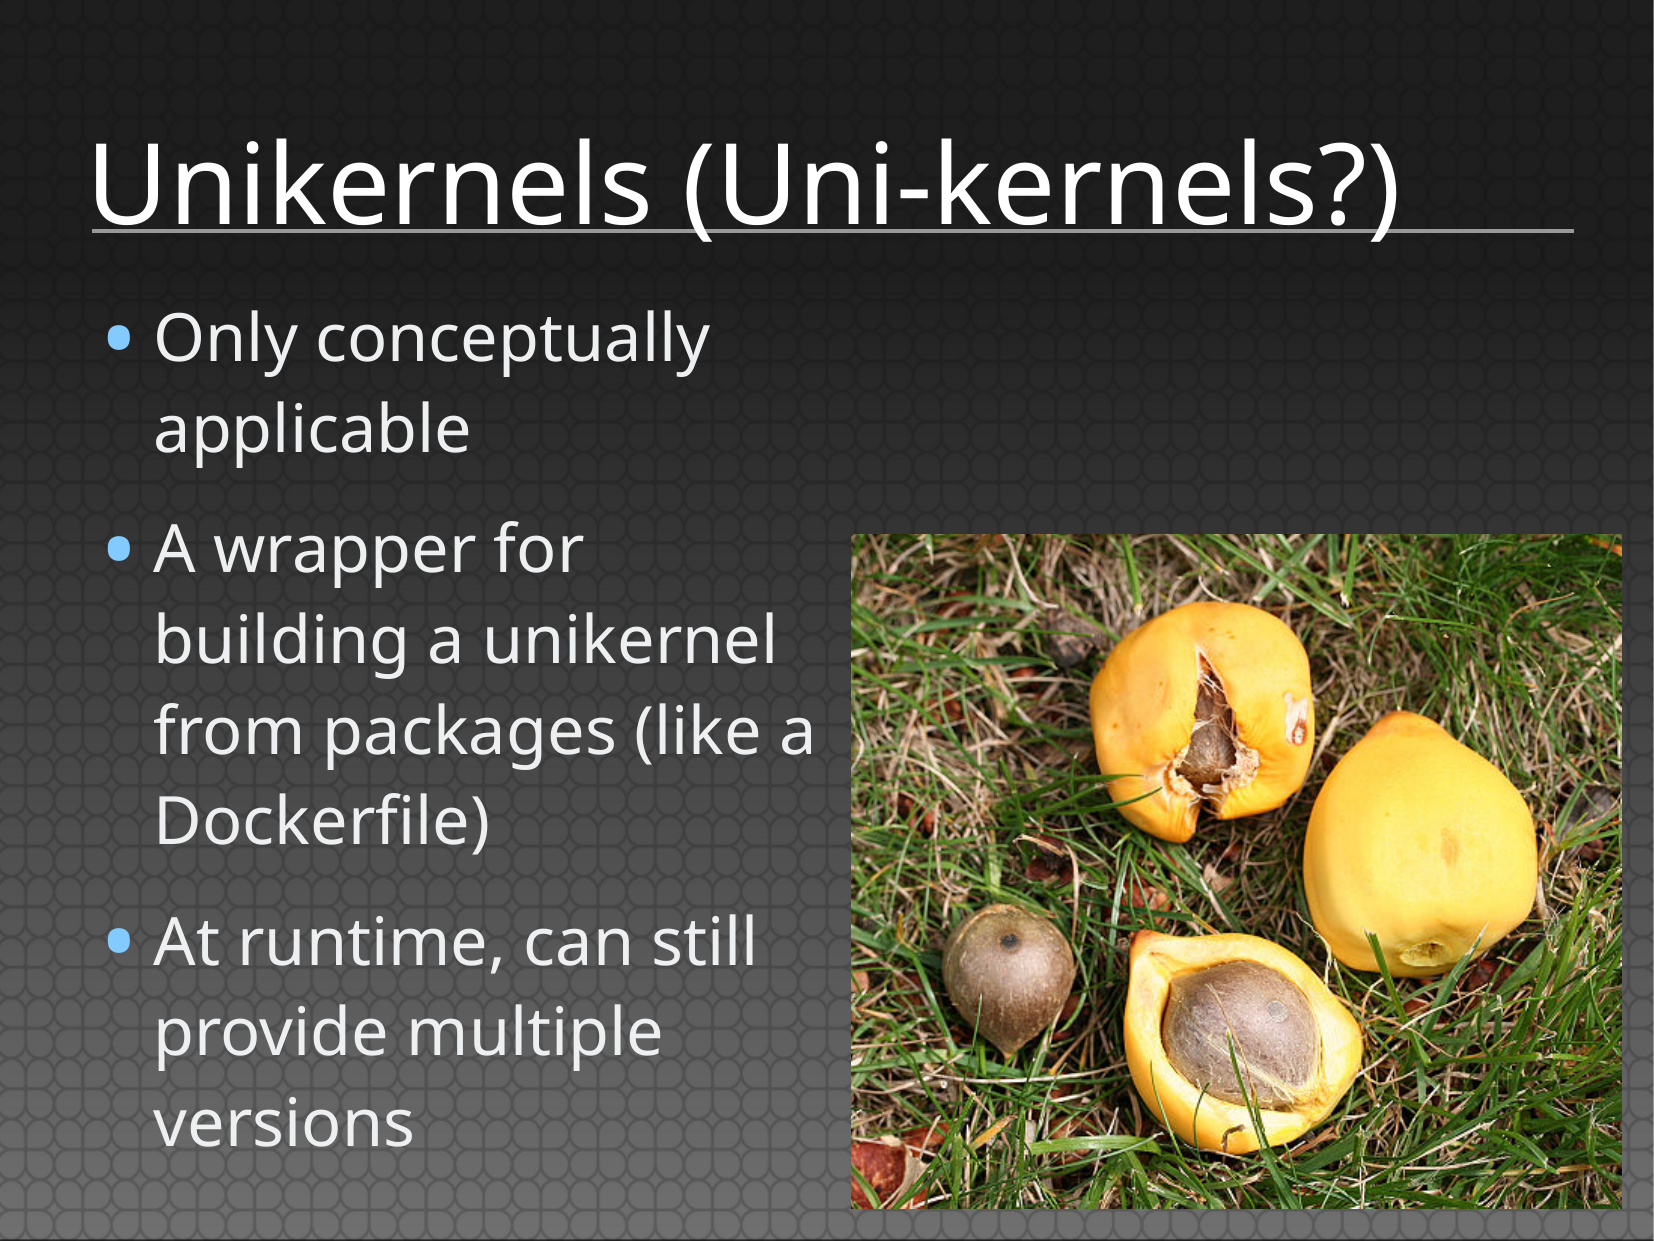

# Unikernels (Uni-kernels?)
Only conceptually applicable
A wrapper for building a unikernel from packages (like a Dockerfile)
At runtime, can still provide multiple versions